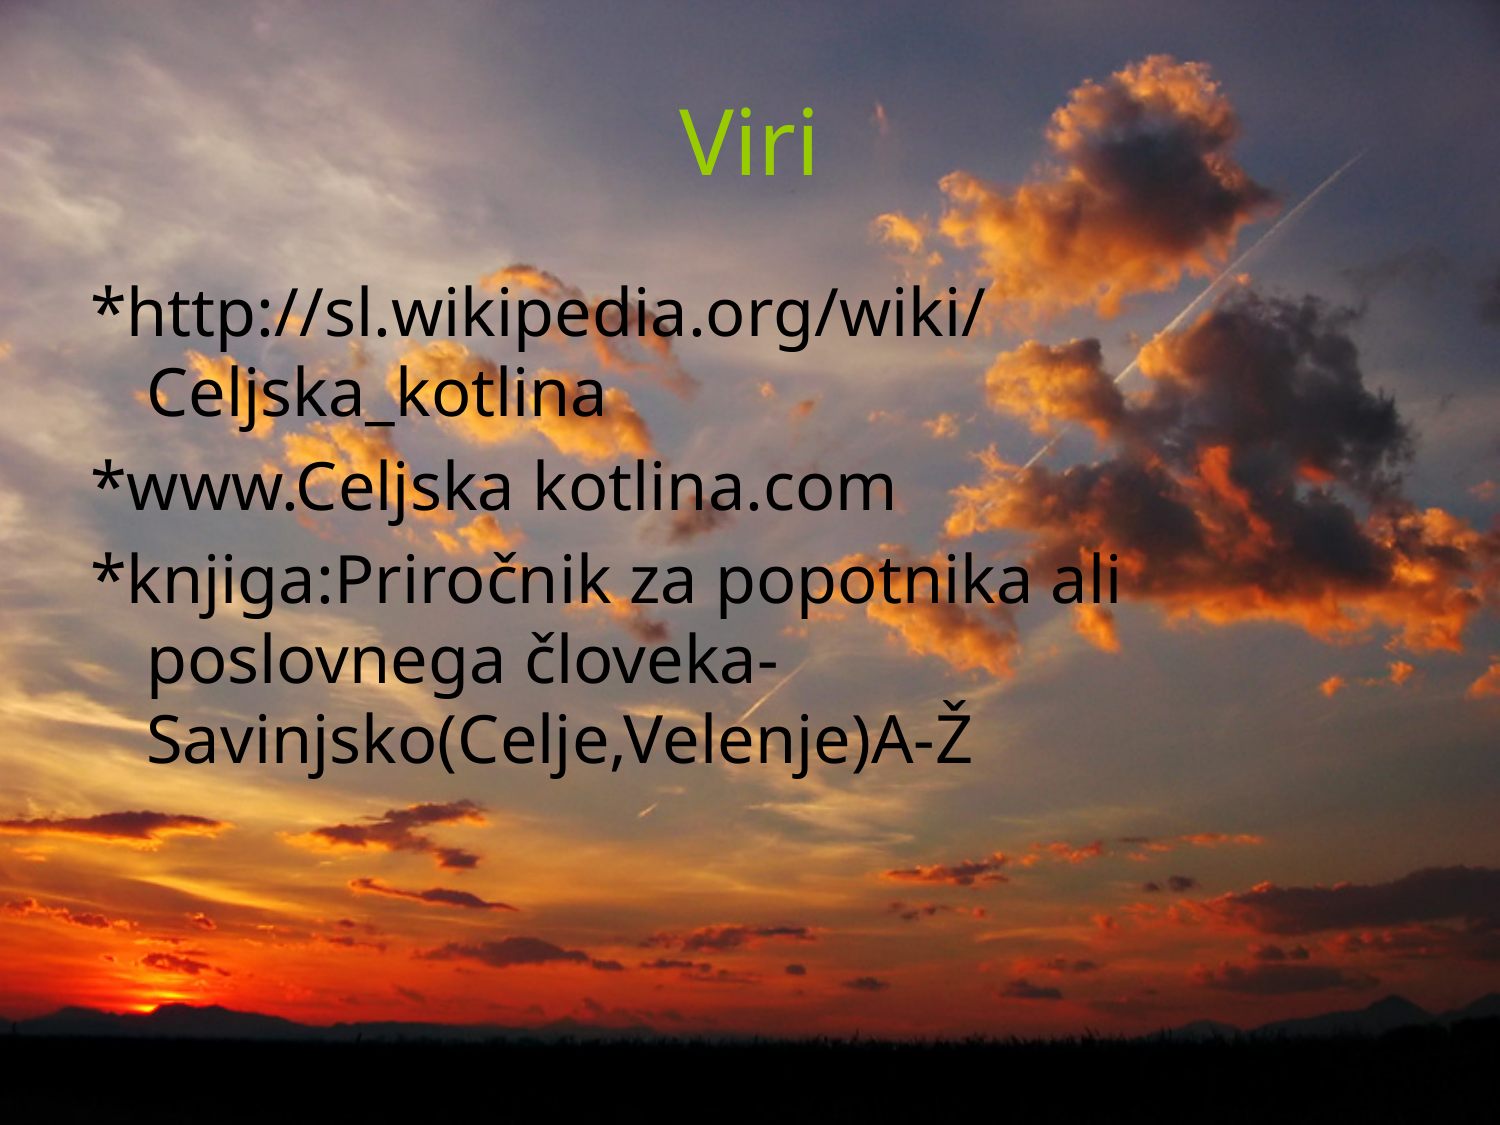

# Viri
*http://sl.wikipedia.org/wiki/Celjska_kotlina
*www.Celjska kotlina.com
*knjiga:Priročnik za popotnika ali poslovnega človeka-Savinjsko(Celje,Velenje)A-Ž